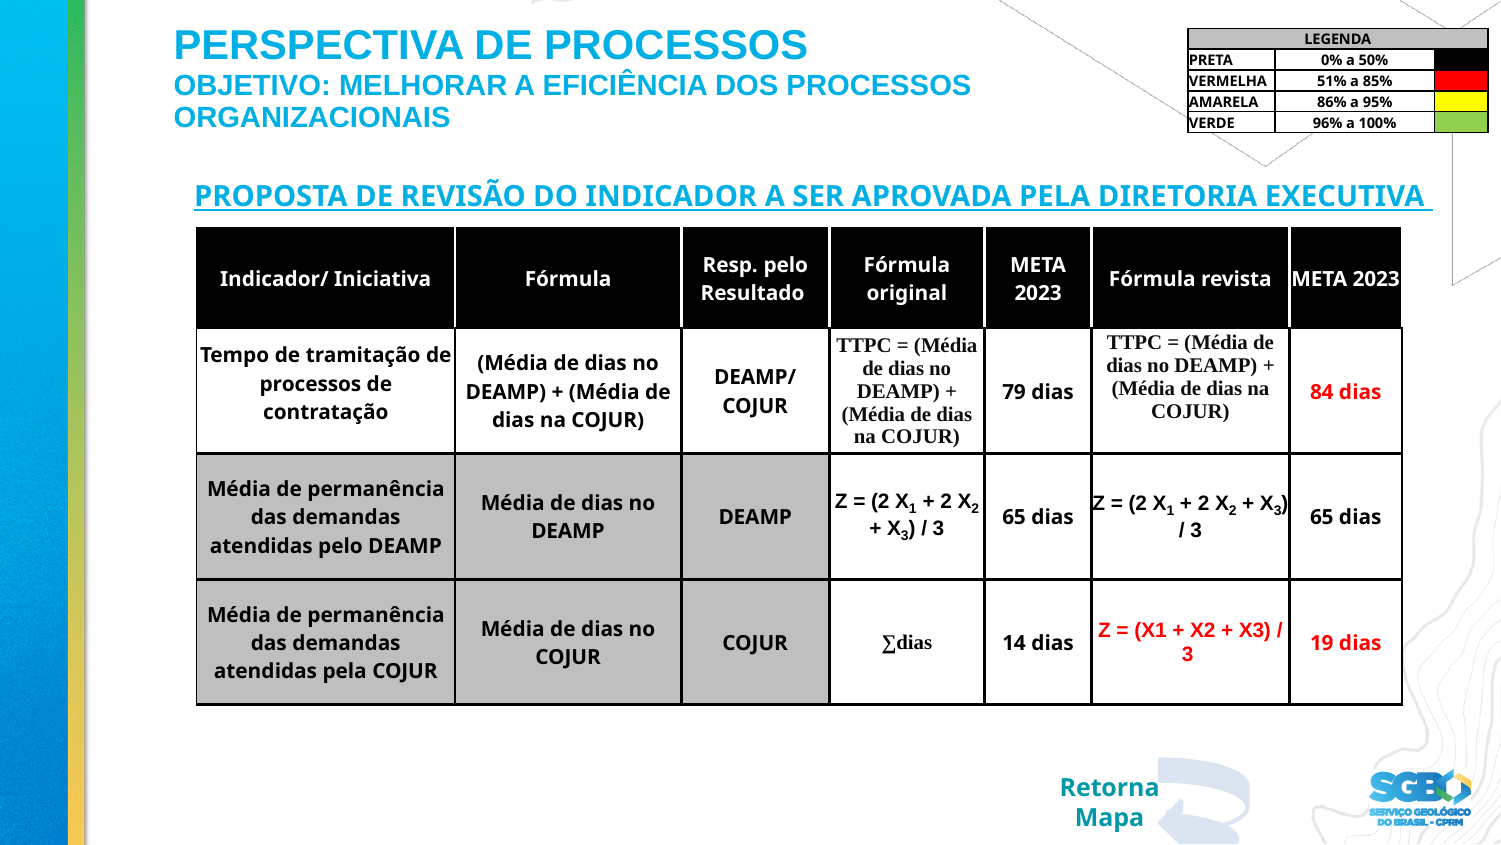

PERSPECTIVA DE PROCESSOS
OBJETIVO: MELHORAR A EFICIÊNCIA DOS PROCESSOS
ORGANIZACIONAIS
PERSPECTIVA DE VALOR PARA CLIENTES E USUÁRIOS
| LEGENDA | | |
| --- | --- | --- |
| PRETA | 0% a 50% | |
| VERMELHA | 51% a 85% | |
| AMARELA | 86% a 95% | |
| VERDE | 96% a 100% | |
PROPOSTA DE REVISÃO DO INDICADOR A SER APROVADA PELA DIRETORIA EXECUTIVA
| Indicador/ Iniciativa | Fórmula | Resp. pelo Resultado | Fórmula original | META 2023 | Fórmula revista | META 2023 |
| --- | --- | --- | --- | --- | --- | --- |
| Tempo de tramitação de processos de contratação ​ | (Média de dias no DEAMP) + (Média de dias na COJUR) | DEAMP/ COJUR | TTPC = (Média de dias no DEAMP) + (Média de dias na COJUR) | 79 dias | TTPC = (Média de dias no DEAMP) + (Média de dias na COJUR) ​ | 84 dias |
| Média de permanência das demandas atendidas pelo DEAMP | Média de dias no DEAMP | DEAMP | Z = (2 X1 + 2 X2 + X3) / 3 | 65 dias | Z = (2 X1 + 2 X2 + X3) / 3 | 65 dias |
| Média de permanência das demandas atendidas pela COJUR | Média de dias no COJUR | COJUR | ∑dias | 14 dias | Z = (X1 + X2 + X3) / 3 | 19 dias |
Retorna Mapa